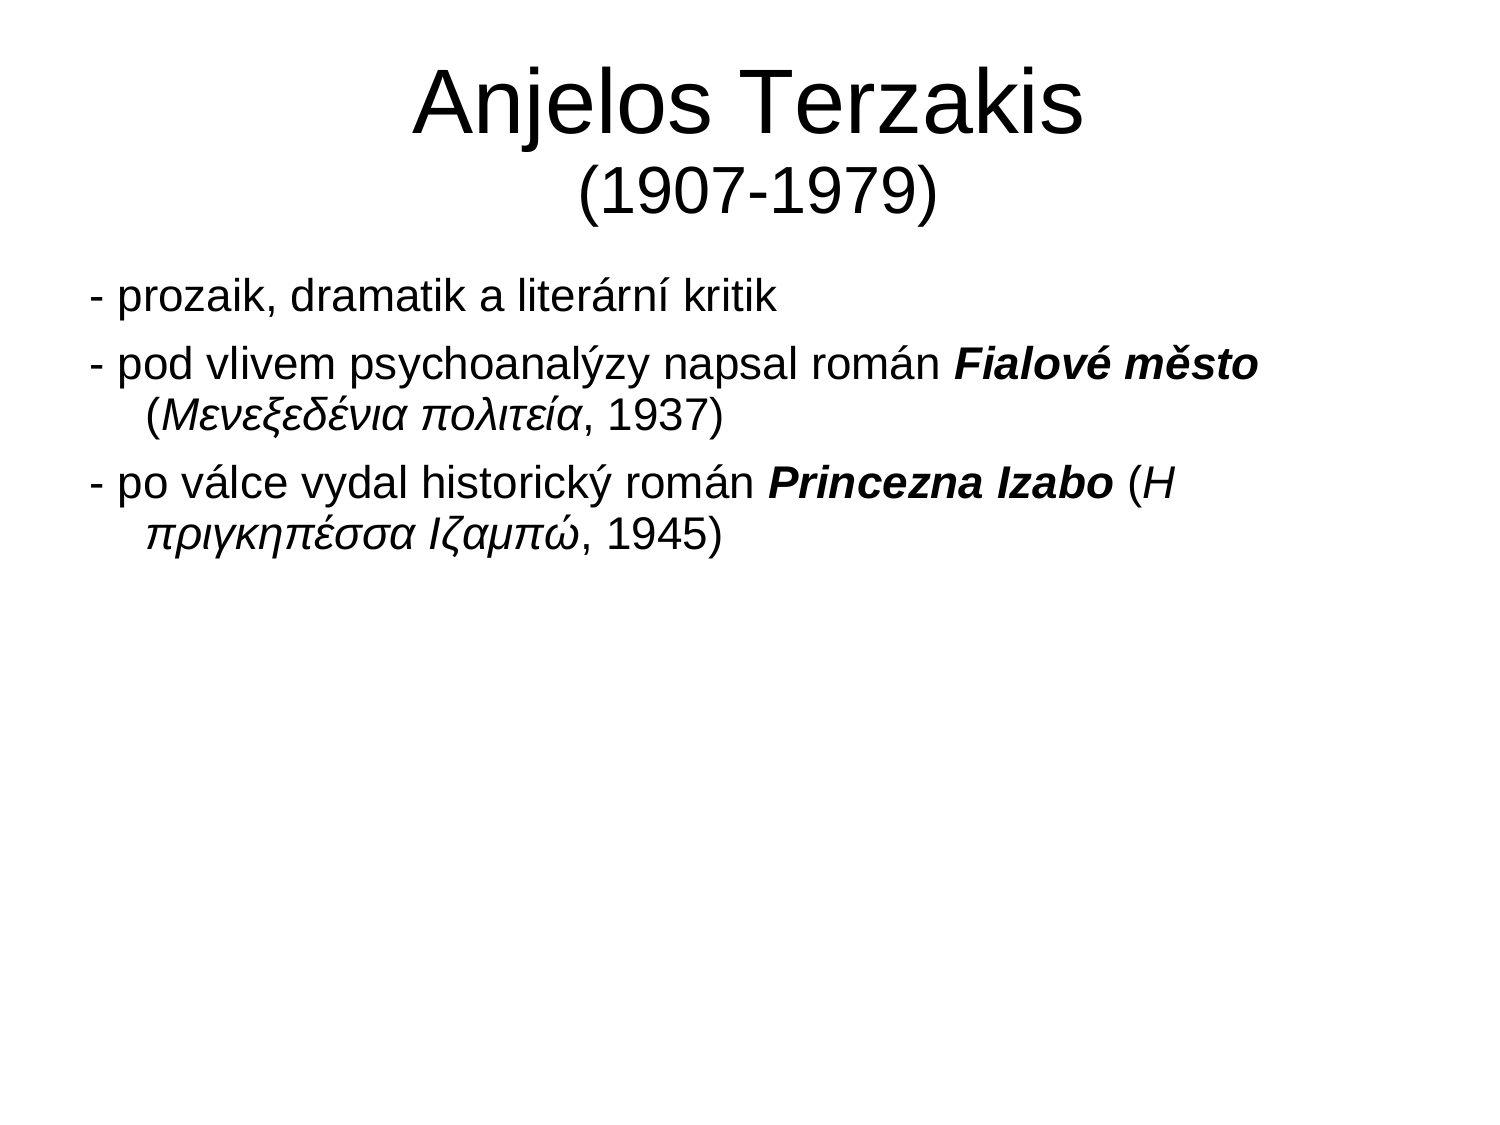

# Anjelos Terzakis (1907-1979)
- prozaik, dramatik a literární kritik
- pod vlivem psychoanalýzy napsal román Fialové město (Μενεξεδένια πολιτεία, 1937)
- po válce vydal historický román Princezna Izabo (Η πριγκηπέσσα Ιζαμπώ, 1945)